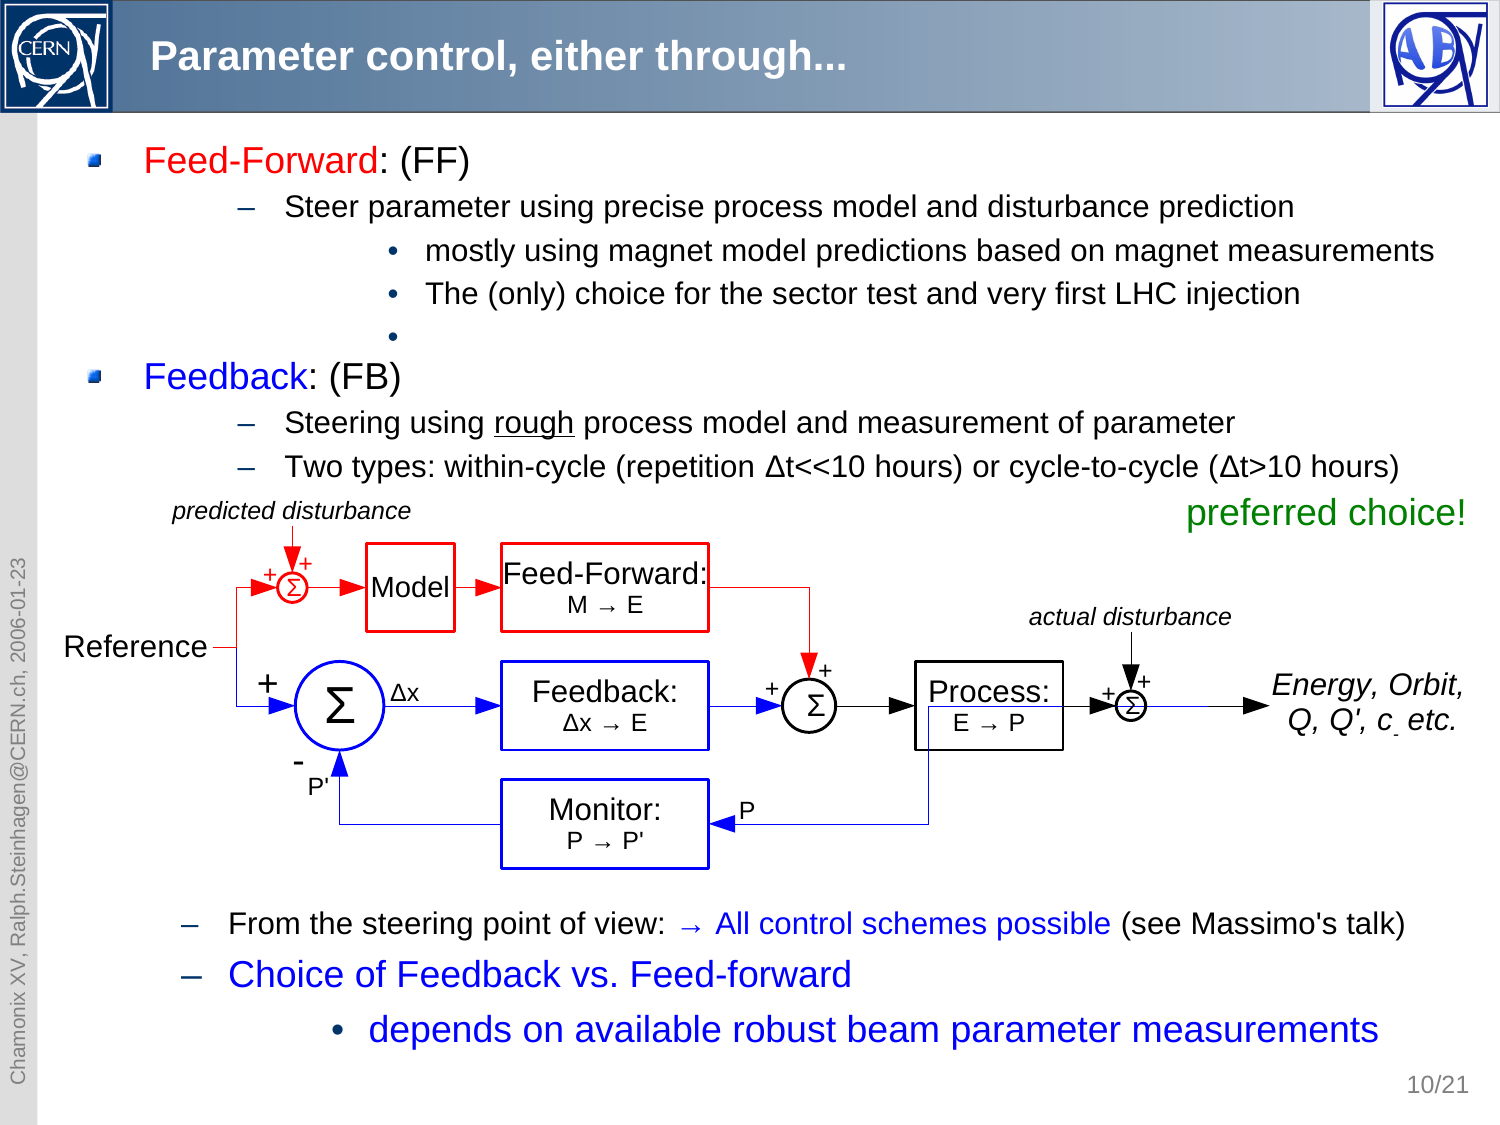

# Parameter control, either through...
Feed-Forward: (FF)
Steer parameter using precise process model and disturbance prediction
mostly using magnet model predictions based on magnet measurements
The (only) choice for the sector test and very first LHC injection
Feedback: (FB)
Steering using rough process model and measurement of parameter
Two types: within-cycle (repetition Δt<<10 hours) or cycle-to-cycle (Δt>10 hours)
preferred choice!
predicted disturbance
+
Model
Feed-Forward:
M → E
+
Σ
Reference
actual disturbance
+
+
+
Σ
Feedback:
Δx → E
Process:
E → P
Energy, Orbit,
Q, Q', c- etc.
+
Δx
+
Σ
Σ
-
P'
Monitor:
P → P'
P
From the steering point of view: → All control schemes possible (see Massimo's talk)
Choice of Feedback vs. Feed-forward
depends on available robust beam parameter measurements